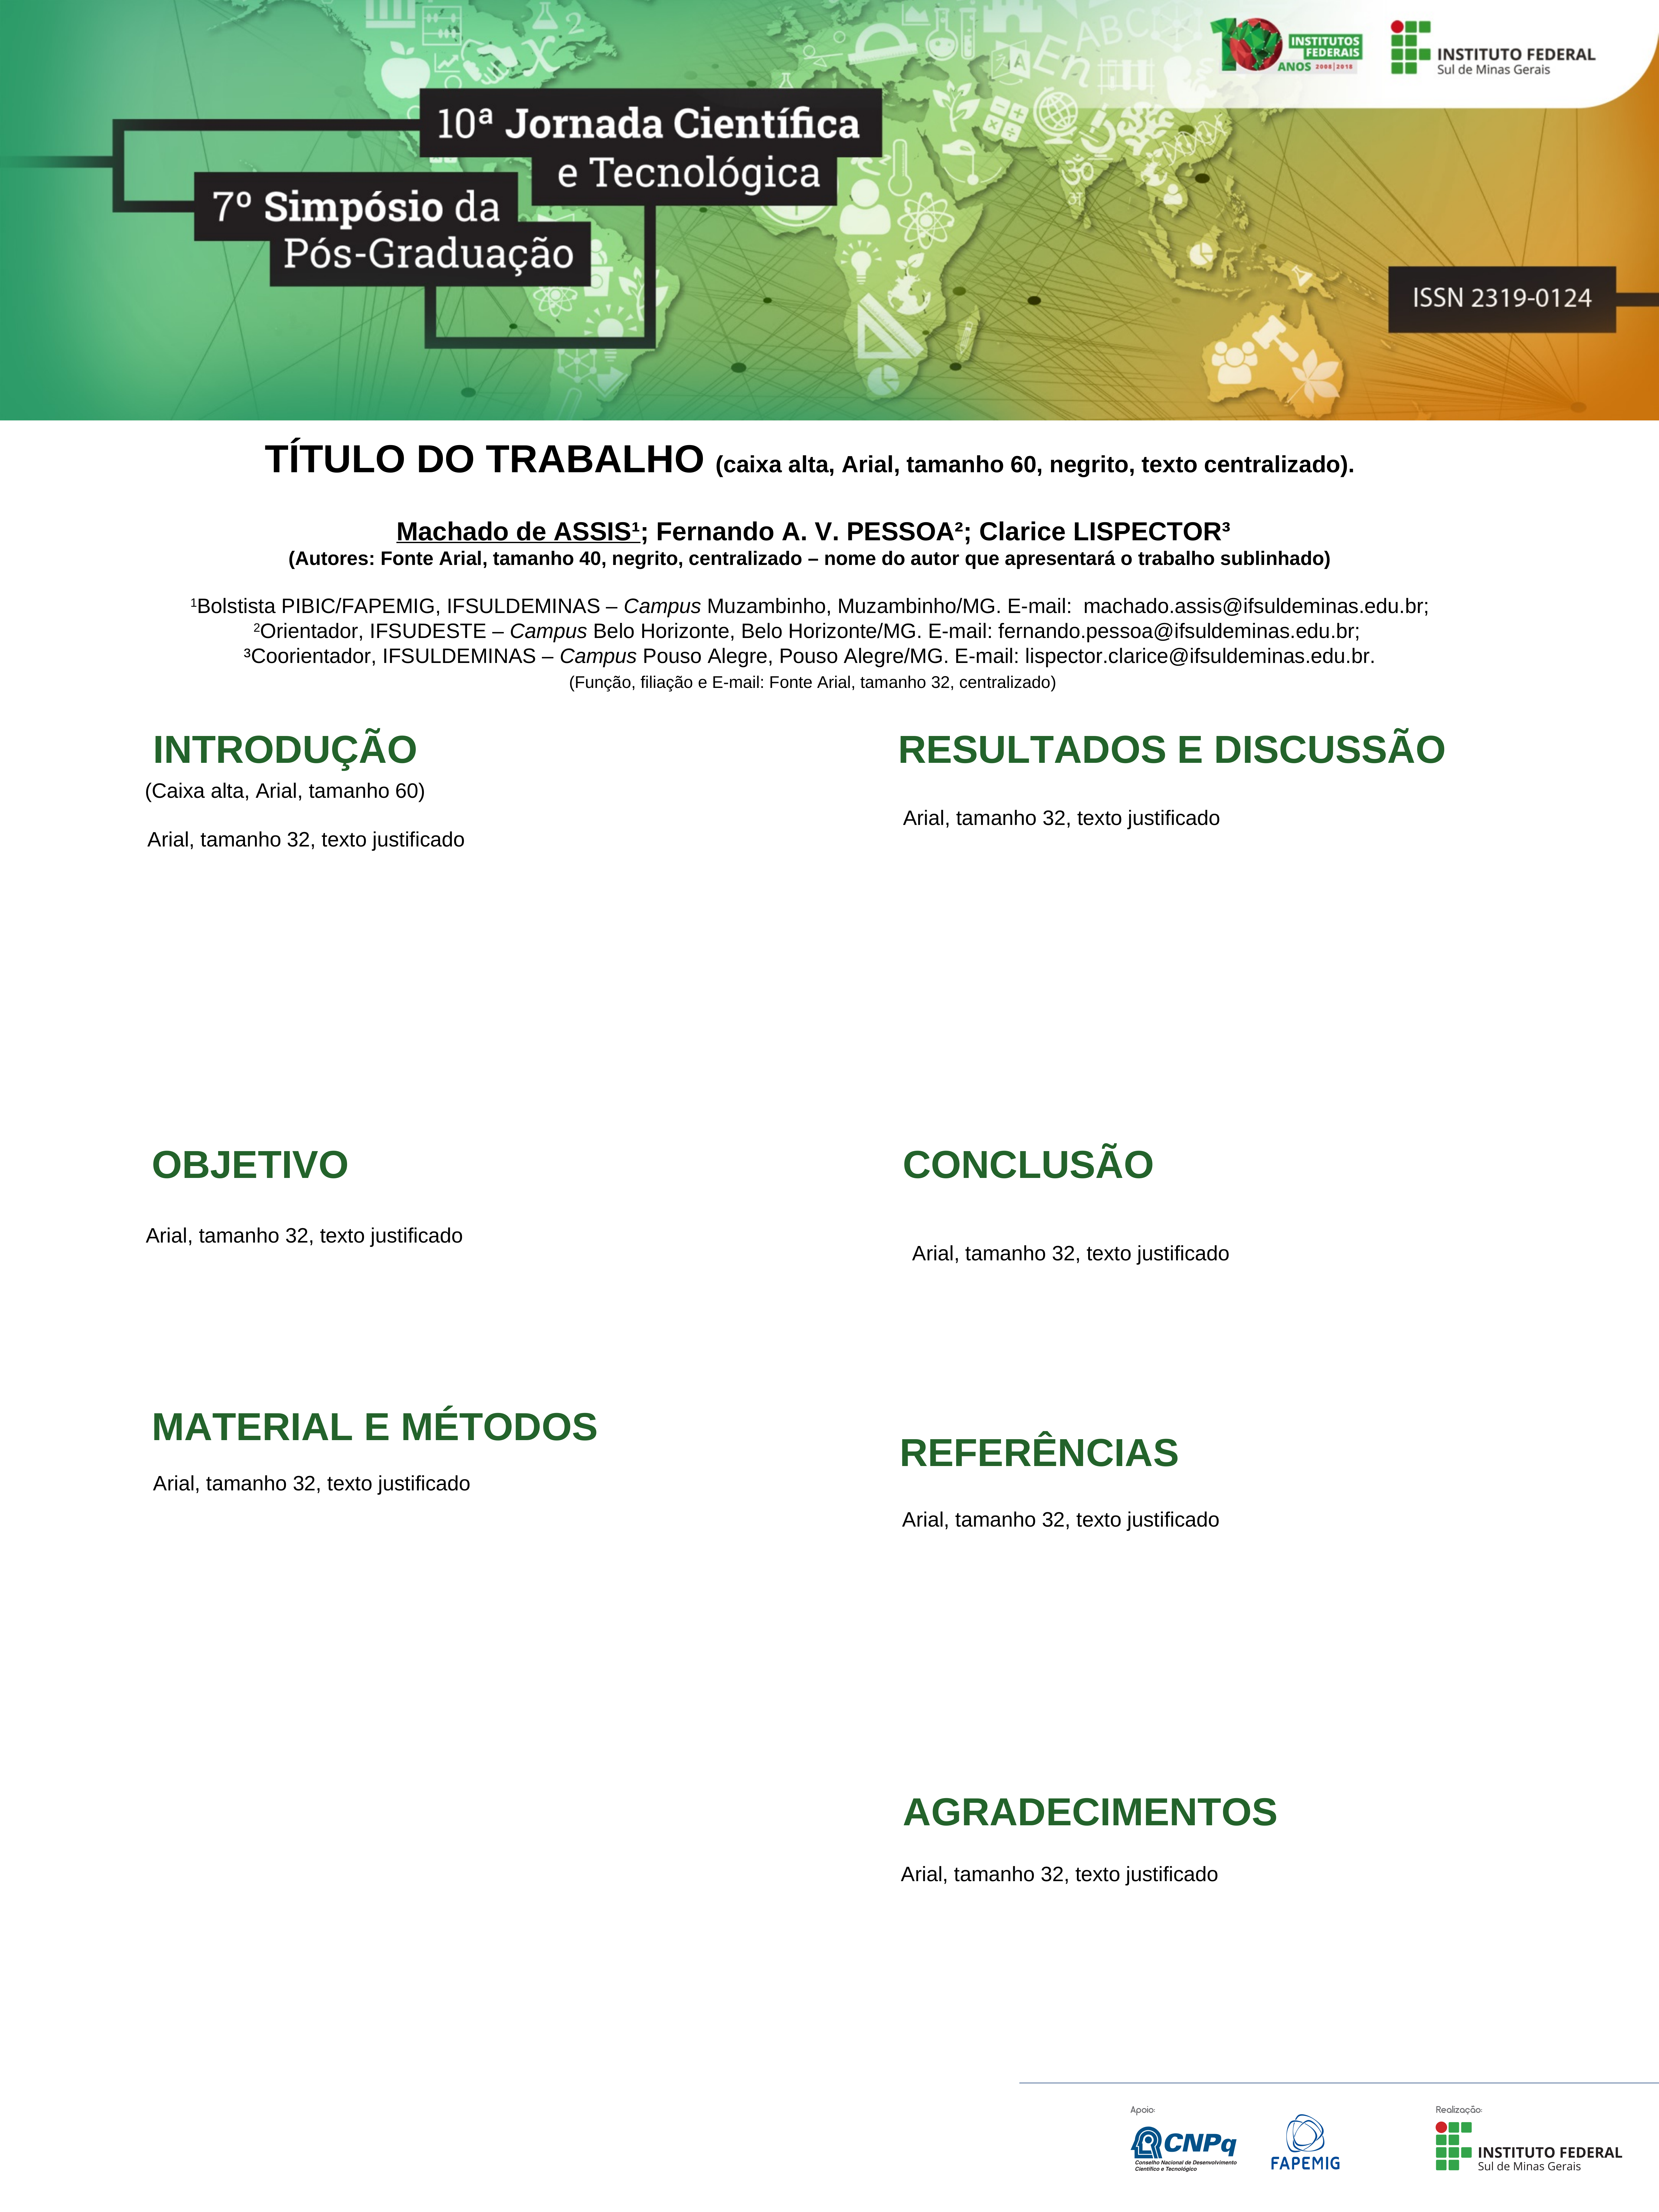

TÍTULO DO TRABALHO (caixa alta, Arial, tamanho 60, negrito, texto centralizado).
 Machado de ASSIS¹; Fernando A. V. PESSOA²; Clarice LISPECTOR³
(Autores: Fonte Arial, tamanho 40, negrito, centralizado – nome do autor que apresentará o trabalho sublinhado)
1Bolstista PIBIC/FAPEMIG, IFSULDEMINAS – Campus Muzambinho, Muzambinho/MG. E-mail: machado.assis@ifsuldeminas.edu.br;
2Orientador, IFSUDESTE – Campus Belo Horizonte, Belo Horizonte/MG. E-mail: fernando.pessoa@ifsuldeminas.edu.br;
³Coorientador, IFSULDEMINAS – Campus Pouso Alegre, Pouso Alegre/MG. E-mail: lispector.clarice@ifsuldeminas.edu.br.
 (Função, filiação e E-mail: Fonte Arial, tamanho 32, centralizado)
INTRODUÇÃO
RESULTADOS E DISCUSSÃO
(Caixa alta, Arial, tamanho 60)
Arial, tamanho 32, texto justificado
Arial, tamanho 32, texto justificado
OBJETIVO
CONCLUSÃO
Arial, tamanho 32, texto justificado
Arial, tamanho 32, texto justificado
MATERIAL E MÉTODOS
REFERÊNCIAS
Arial, tamanho 32, texto justificado
Arial, tamanho 32, texto justificado
AGRADECIMENTOS
Arial, tamanho 32, texto justificado